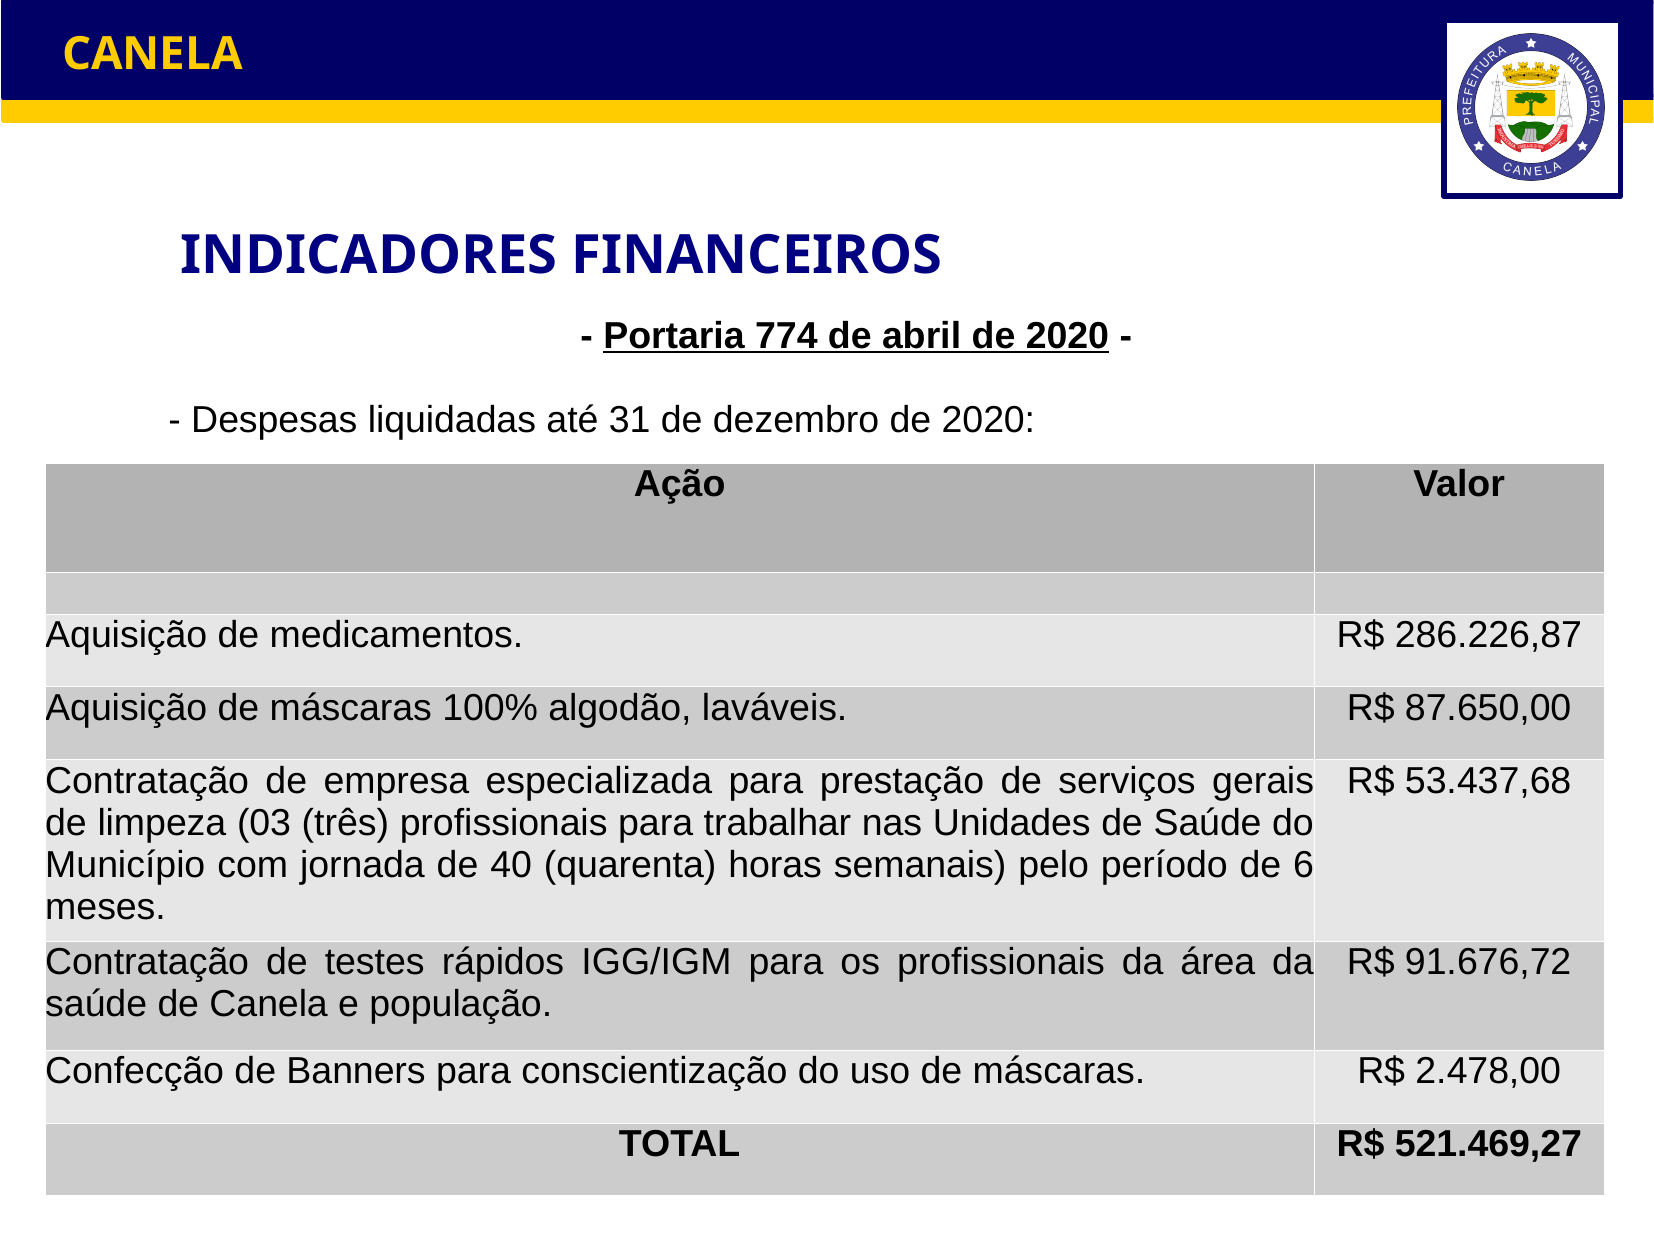

CANELA
CANELA
INDICADORES FINANCEIROS
- Portaria 774 de abril de 2020 -
- Despesas liquidadas até 31 de dezembro de 2020:
| Ação | Valor |
| --- | --- |
| | |
| Aquisição de medicamentos. | R$ 286.226,87 |
| Aquisição de máscaras 100% algodão, laváveis. | R$ 87.650,00 |
| Contratação de empresa especializada para prestação de serviços gerais de limpeza (03 (três) profissionais para trabalhar nas Unidades de Saúde do Município com jornada de 40 (quarenta) horas semanais) pelo período de 6 meses. | R$ 53.437,68 |
| Contratação de testes rápidos IGG/IGM para os profissionais da área da saúde de Canela e população. | R$ 91.676,72 |
| Confecção de Banners para conscientização do uso de máscaras. | R$ 2.478,00 |
| TOTAL | R$ 521.469,27 |